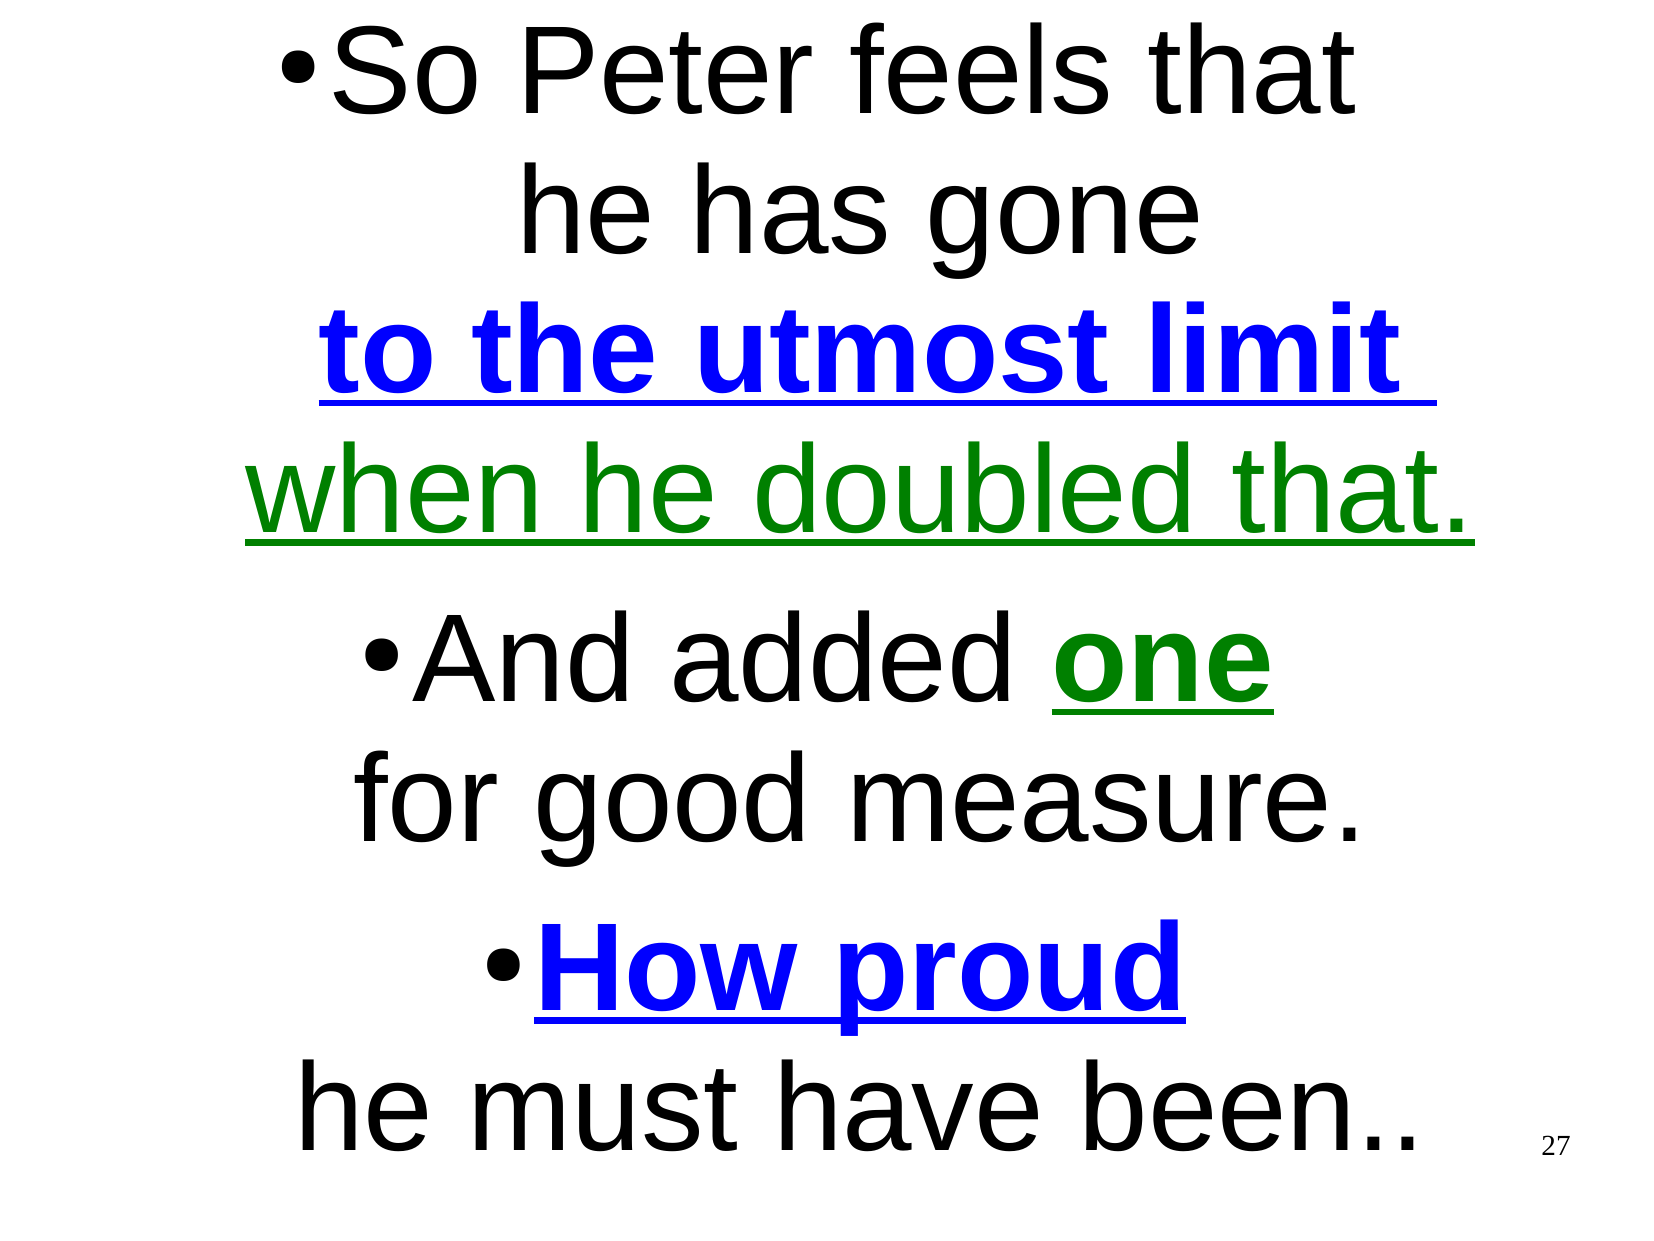

# So Peter feels that he has gone to the utmost limit when he doubled that.
And added one
for good measure.
How proud
he must have been..
27